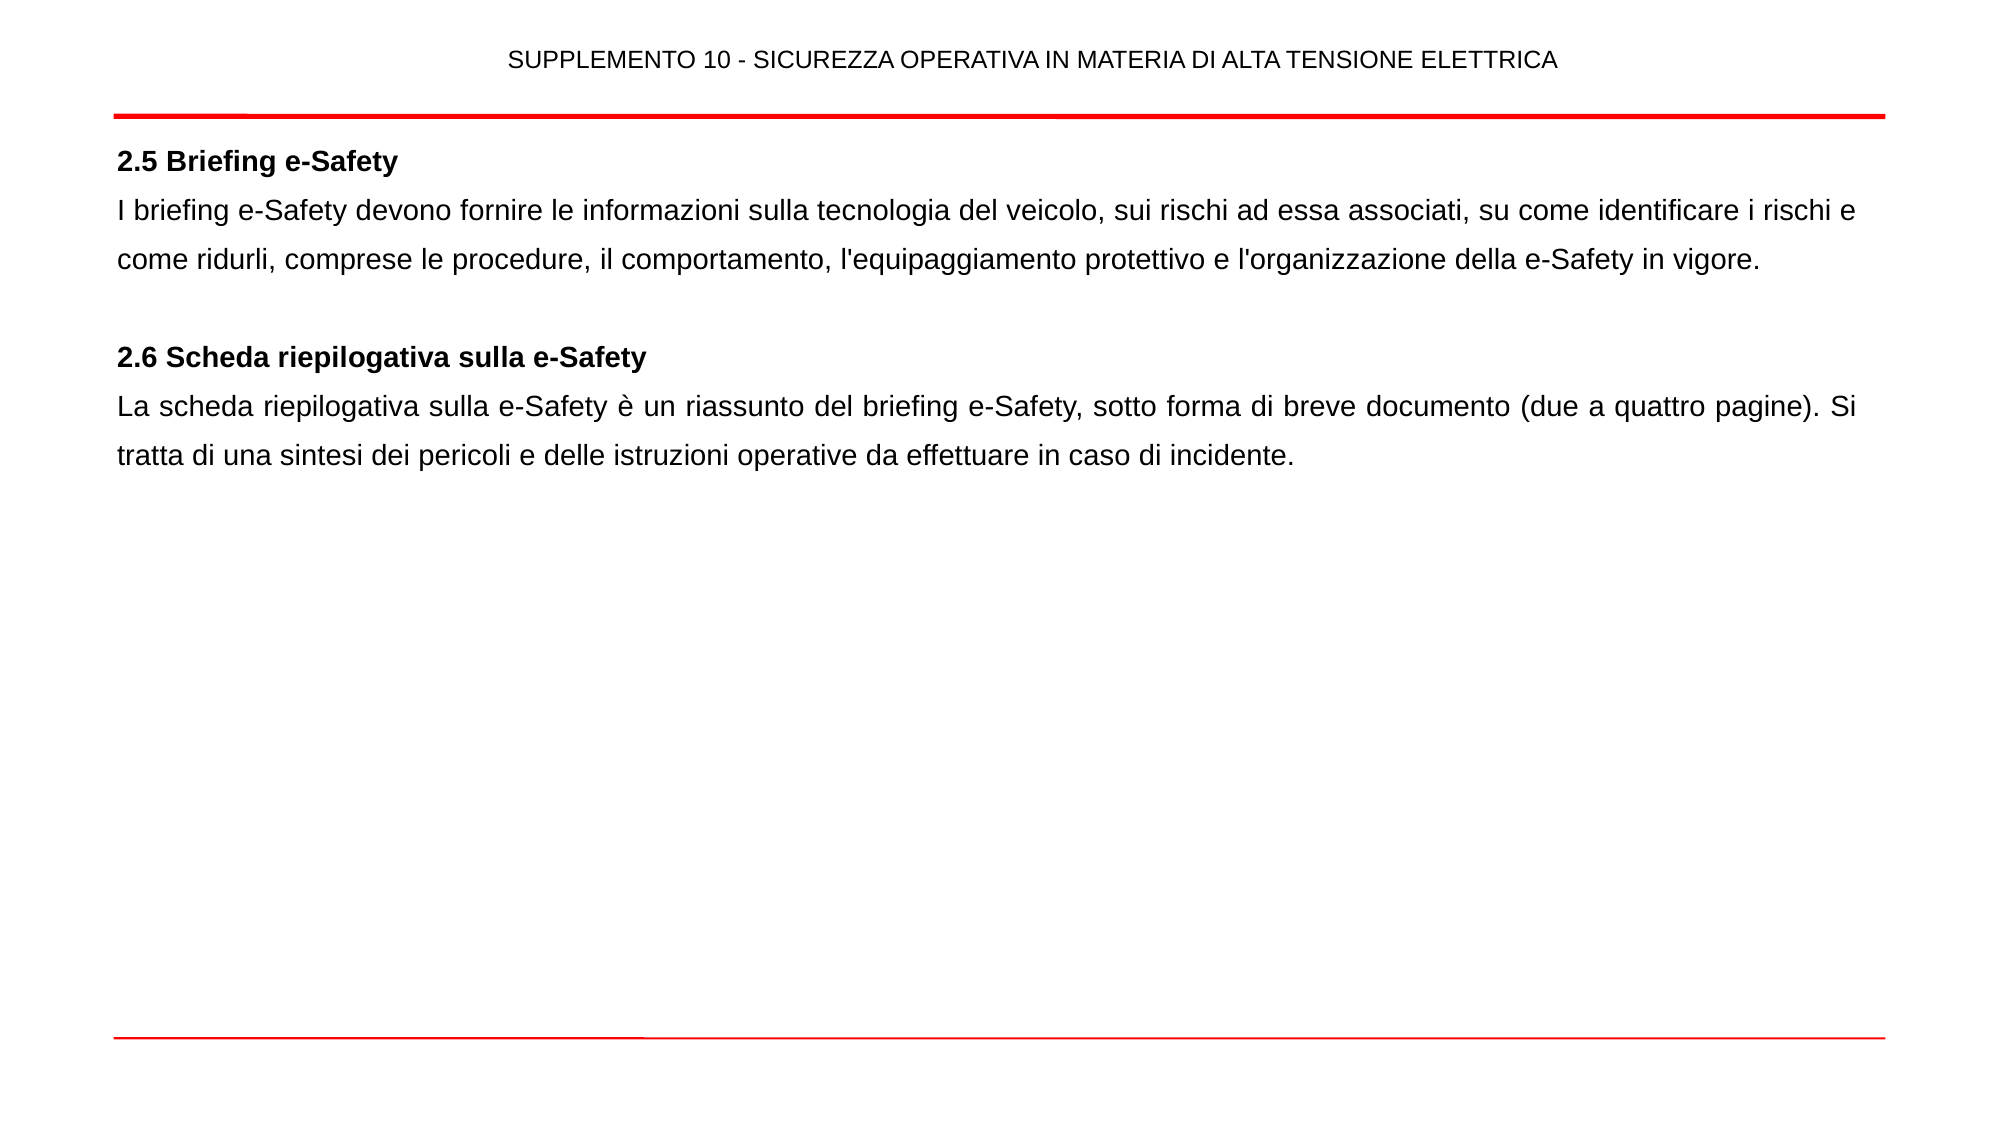

SUPPLEMENTO 10 - SICUREZZA OPERATIVA IN MATERIA DI ALTA TENSIONE ELETTRICA
2.5 Briefing e-Safety
I briefing e-Safety devono fornire le informazioni sulla tecnologia del veicolo, sui rischi ad essa associati, su come identificare i rischi e come ridurli, comprese le procedure, il comportamento, l'equipaggiamento protettivo e l'organizzazione della e-Safety in vigore.
2.6 Scheda riepilogativa sulla e-Safety
La scheda riepilogativa sulla e-Safety è un riassunto del briefing e-Safety, sotto forma di breve documento (due a quattro pagine). Si tratta di una sintesi dei pericoli e delle istruzioni operative da effettuare in caso di incidente.